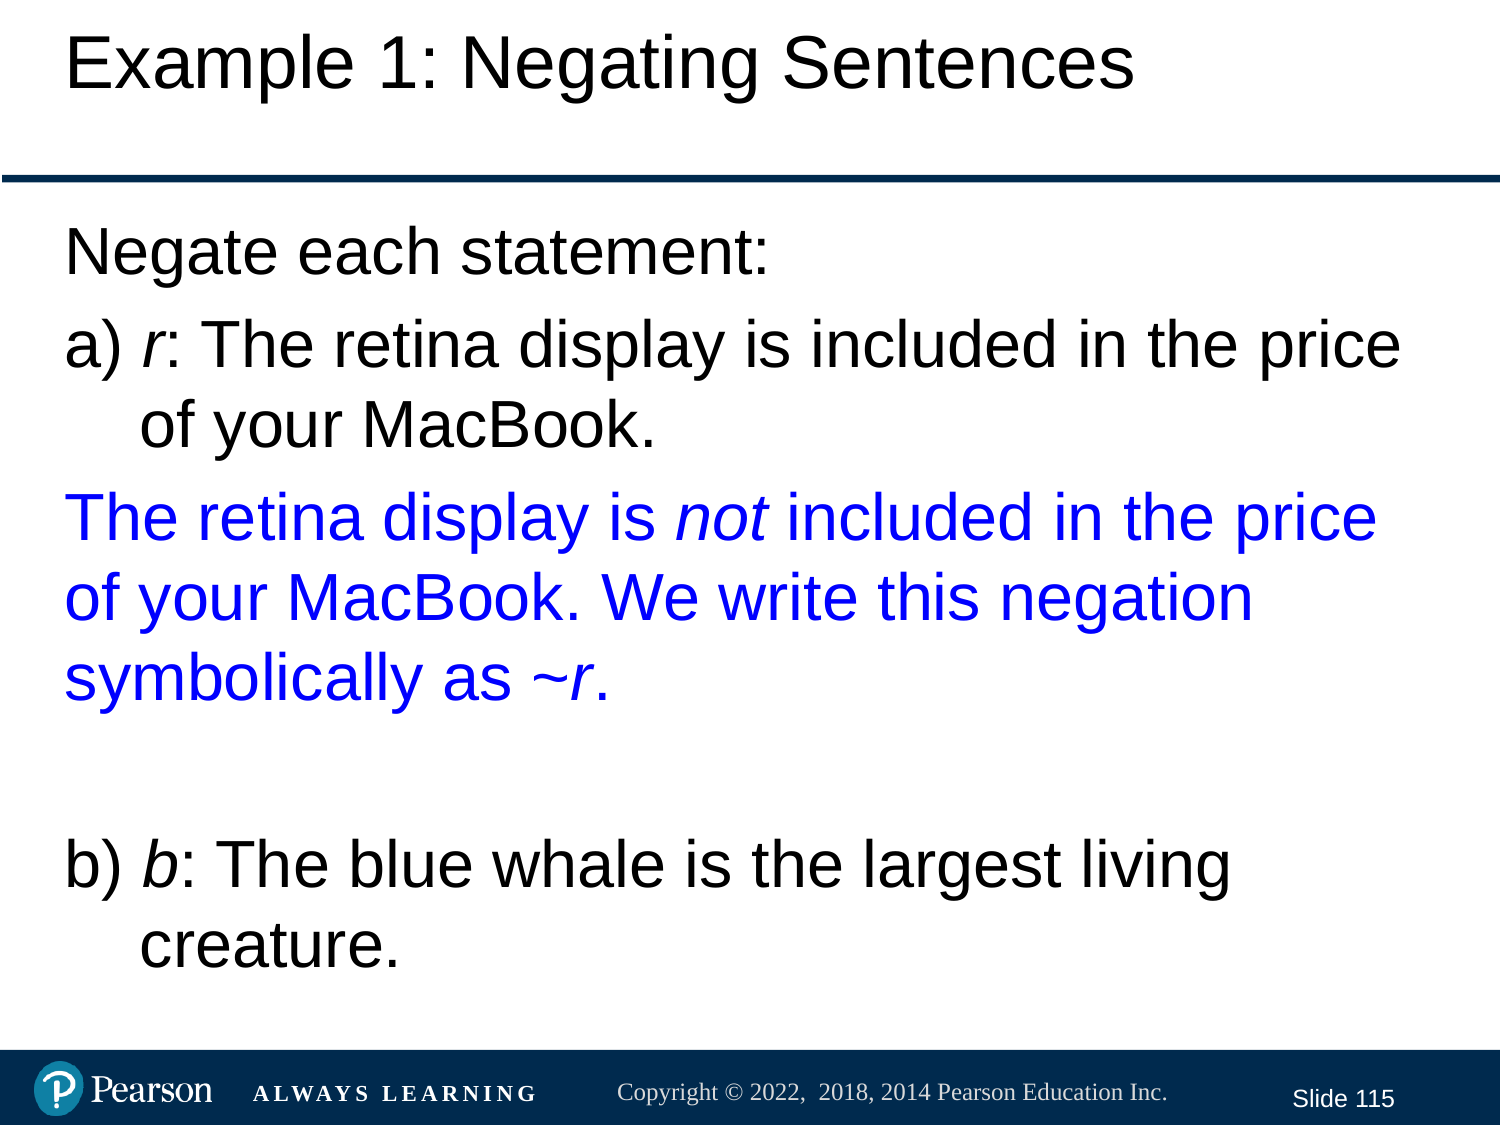

# Example 1: Negating Sentences
Negate each statement:
a) r: The retina display is included in the price of your MacBook.
The retina display is not included in the price of your MacBook. We write this negation symbolically as ~r.
b) b: The blue whale is the largest living creature.